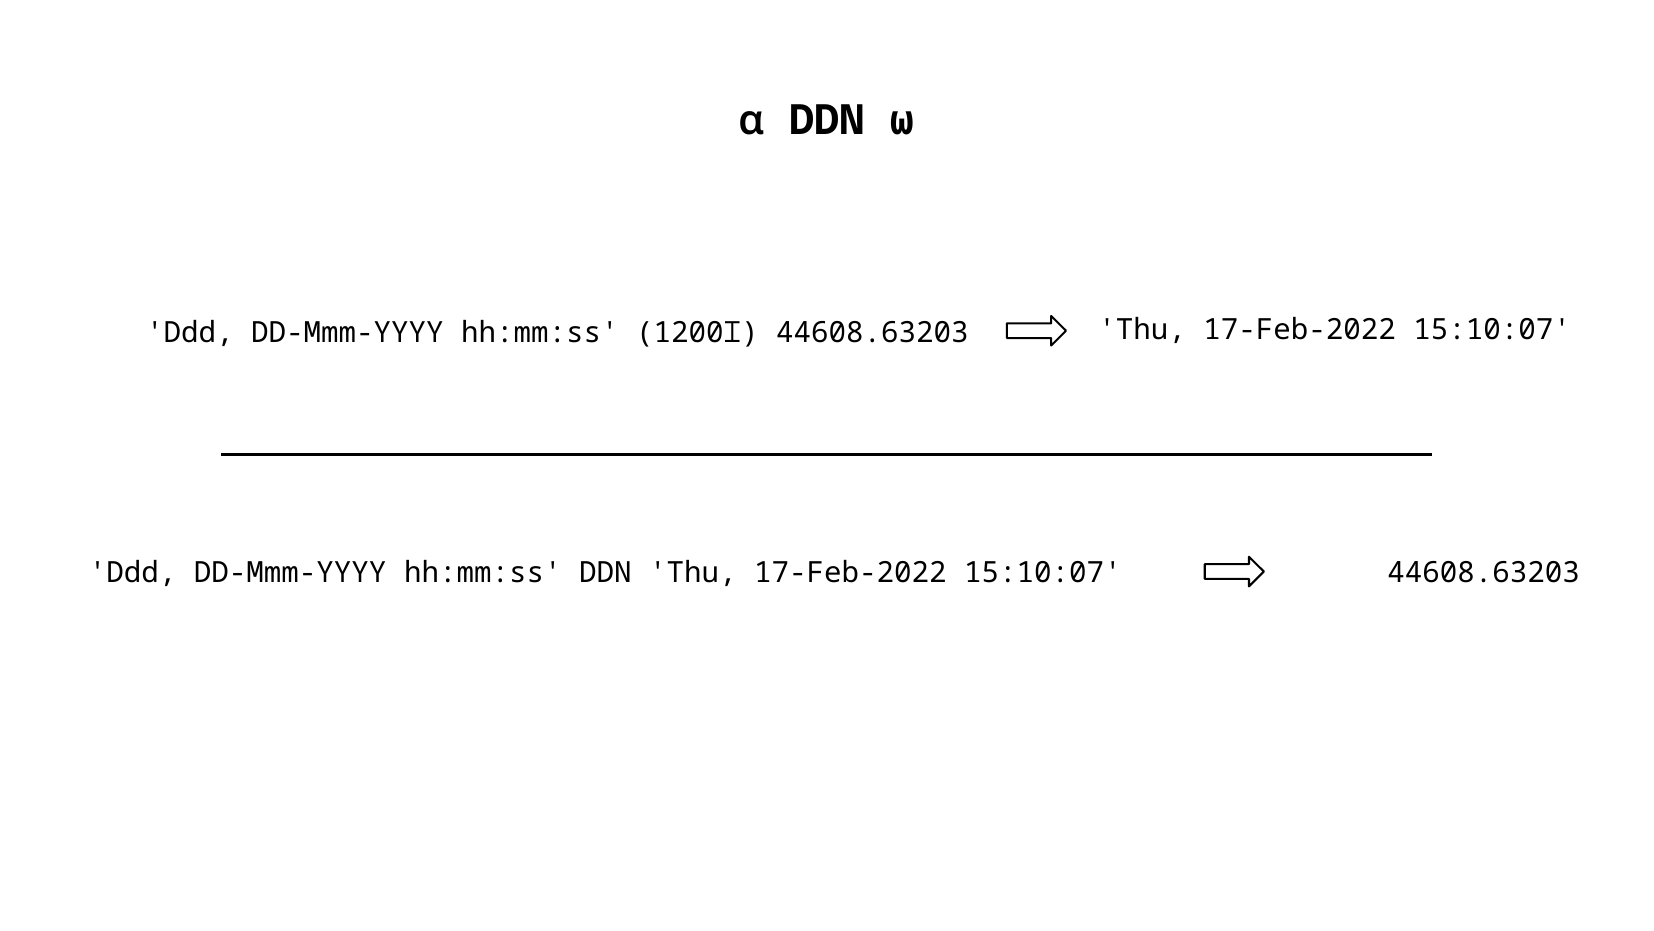

⍺ DDN ⍵
'Ddd, DD-Mmm-YYYY hh:mm:ss' (1200⌶) 44608.63203
'Thu, 17-Feb-2022 15:10:07'
'Ddd, DD-Mmm-YYYY hh:mm:ss' DDN 'Thu, 17-Feb-2022 15:10:07'
44608.63203